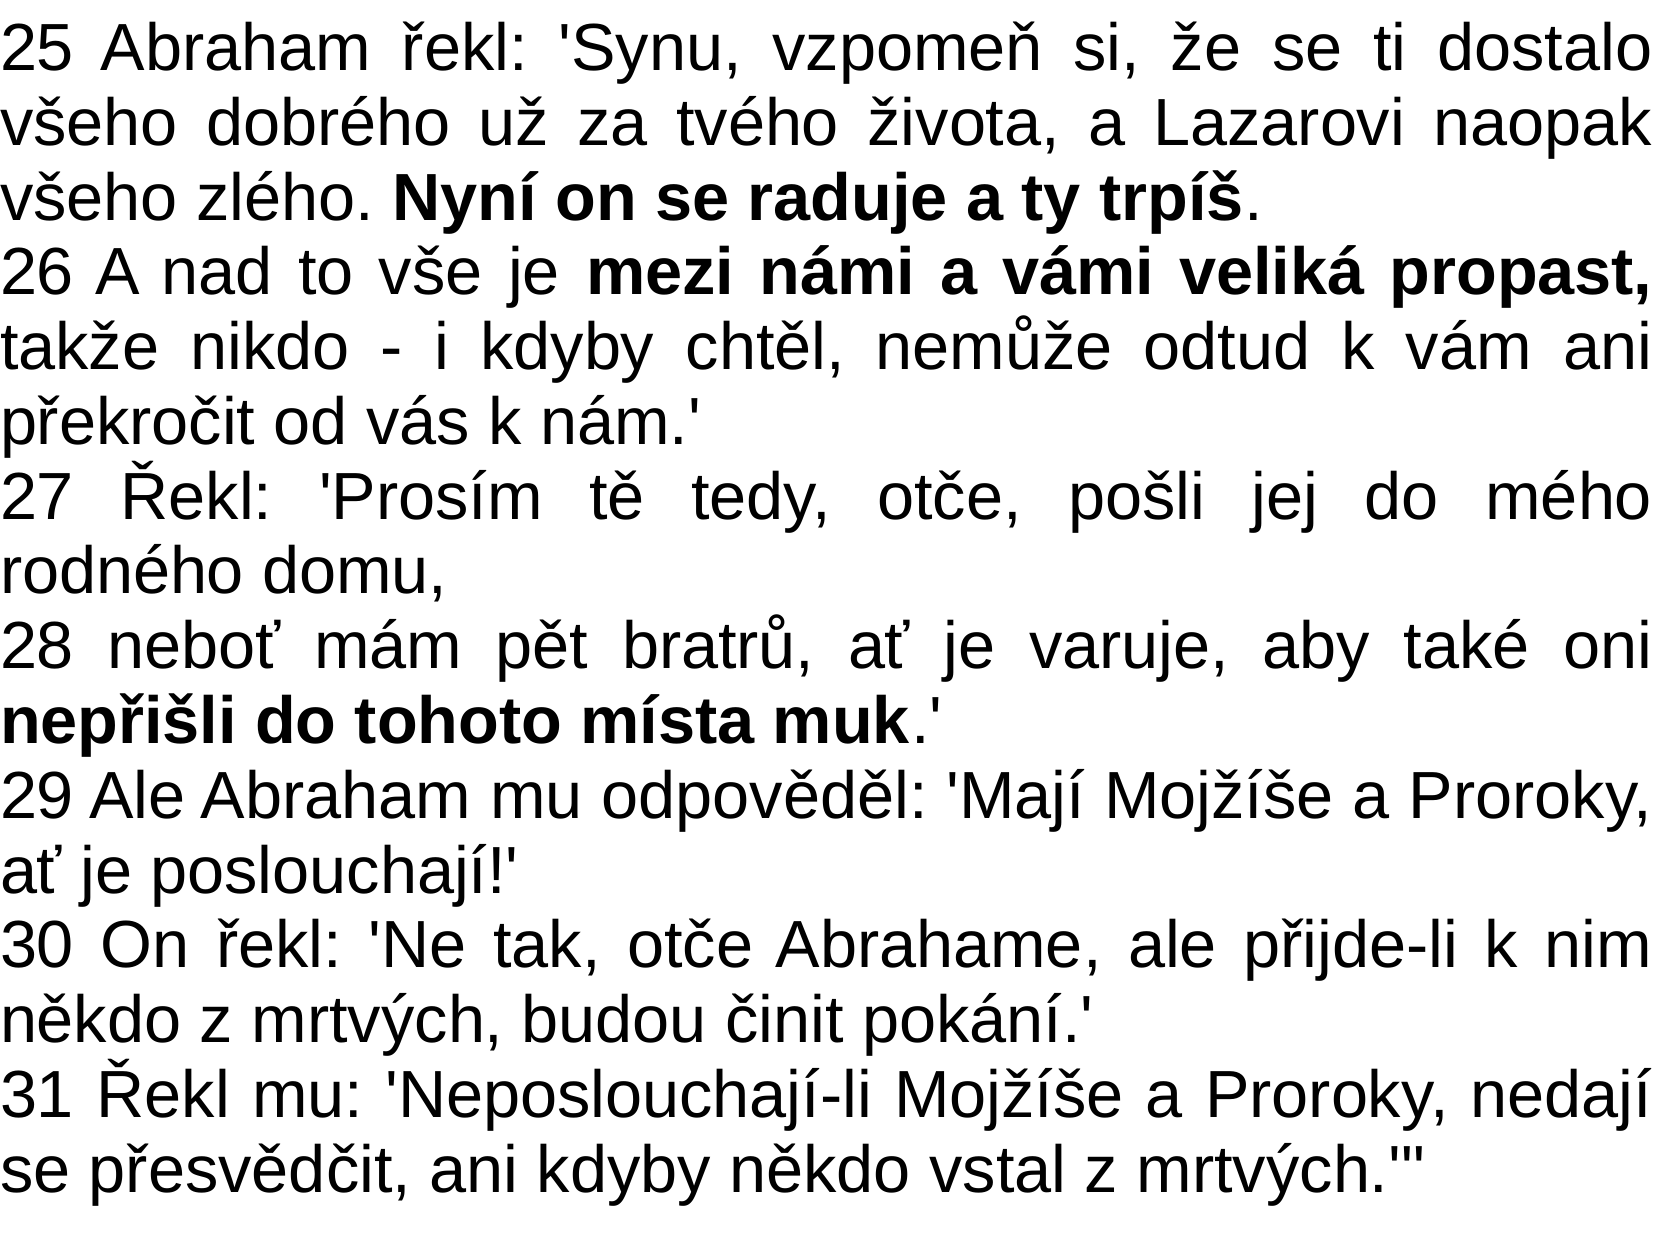

# 25 Abraham řekl: 'Synu, vzpomeň si, že se ti dostalo všeho dobrého už za tvého života, a Lazarovi naopak všeho zlého. Nyní on se raduje a ty trpíš.
26 A nad to vše je mezi námi a vámi veliká propast, takže nikdo - i kdyby chtěl, nemůže odtud k vám ani překročit od vás k nám.'
27 Řekl: 'Prosím tě tedy, otče, pošli jej do mého rodného domu,
28 neboť mám pět bratrů, ať je varuje, aby také oni nepřišli do tohoto místa muk.'
29 Ale Abraham mu odpověděl: 'Mají Mojžíše a Proroky, ať je poslouchají!'
30 On řekl: 'Ne tak, otče Abrahame, ale přijde-li k nim někdo z mrtvých, budou činit pokání.'
31 Řekl mu: 'Neposlouchají-li Mojžíše a Proroky, nedají se přesvědčit, ani kdyby někdo vstal z mrtvých.'"